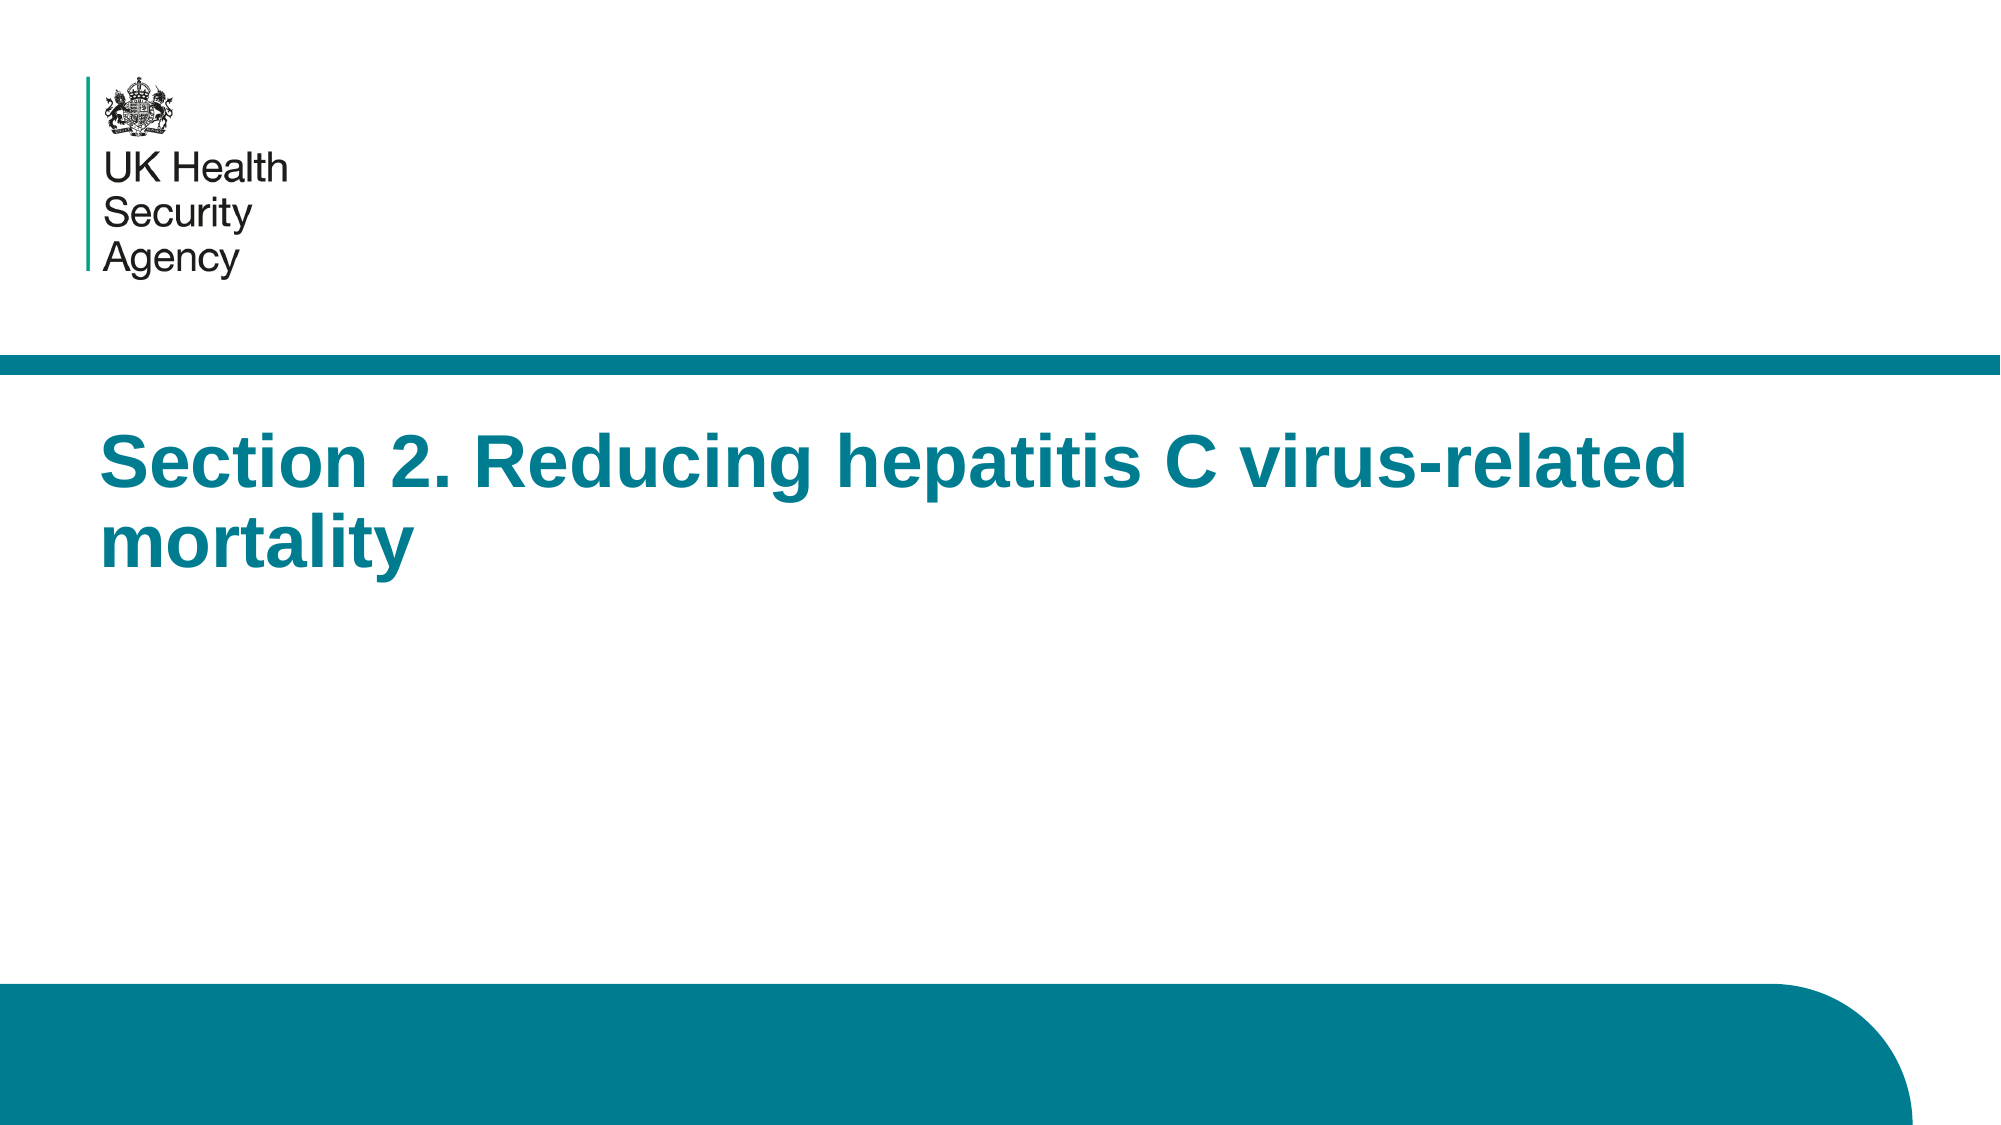

# Section 2. Reducing hepatitis C virus-related mortality